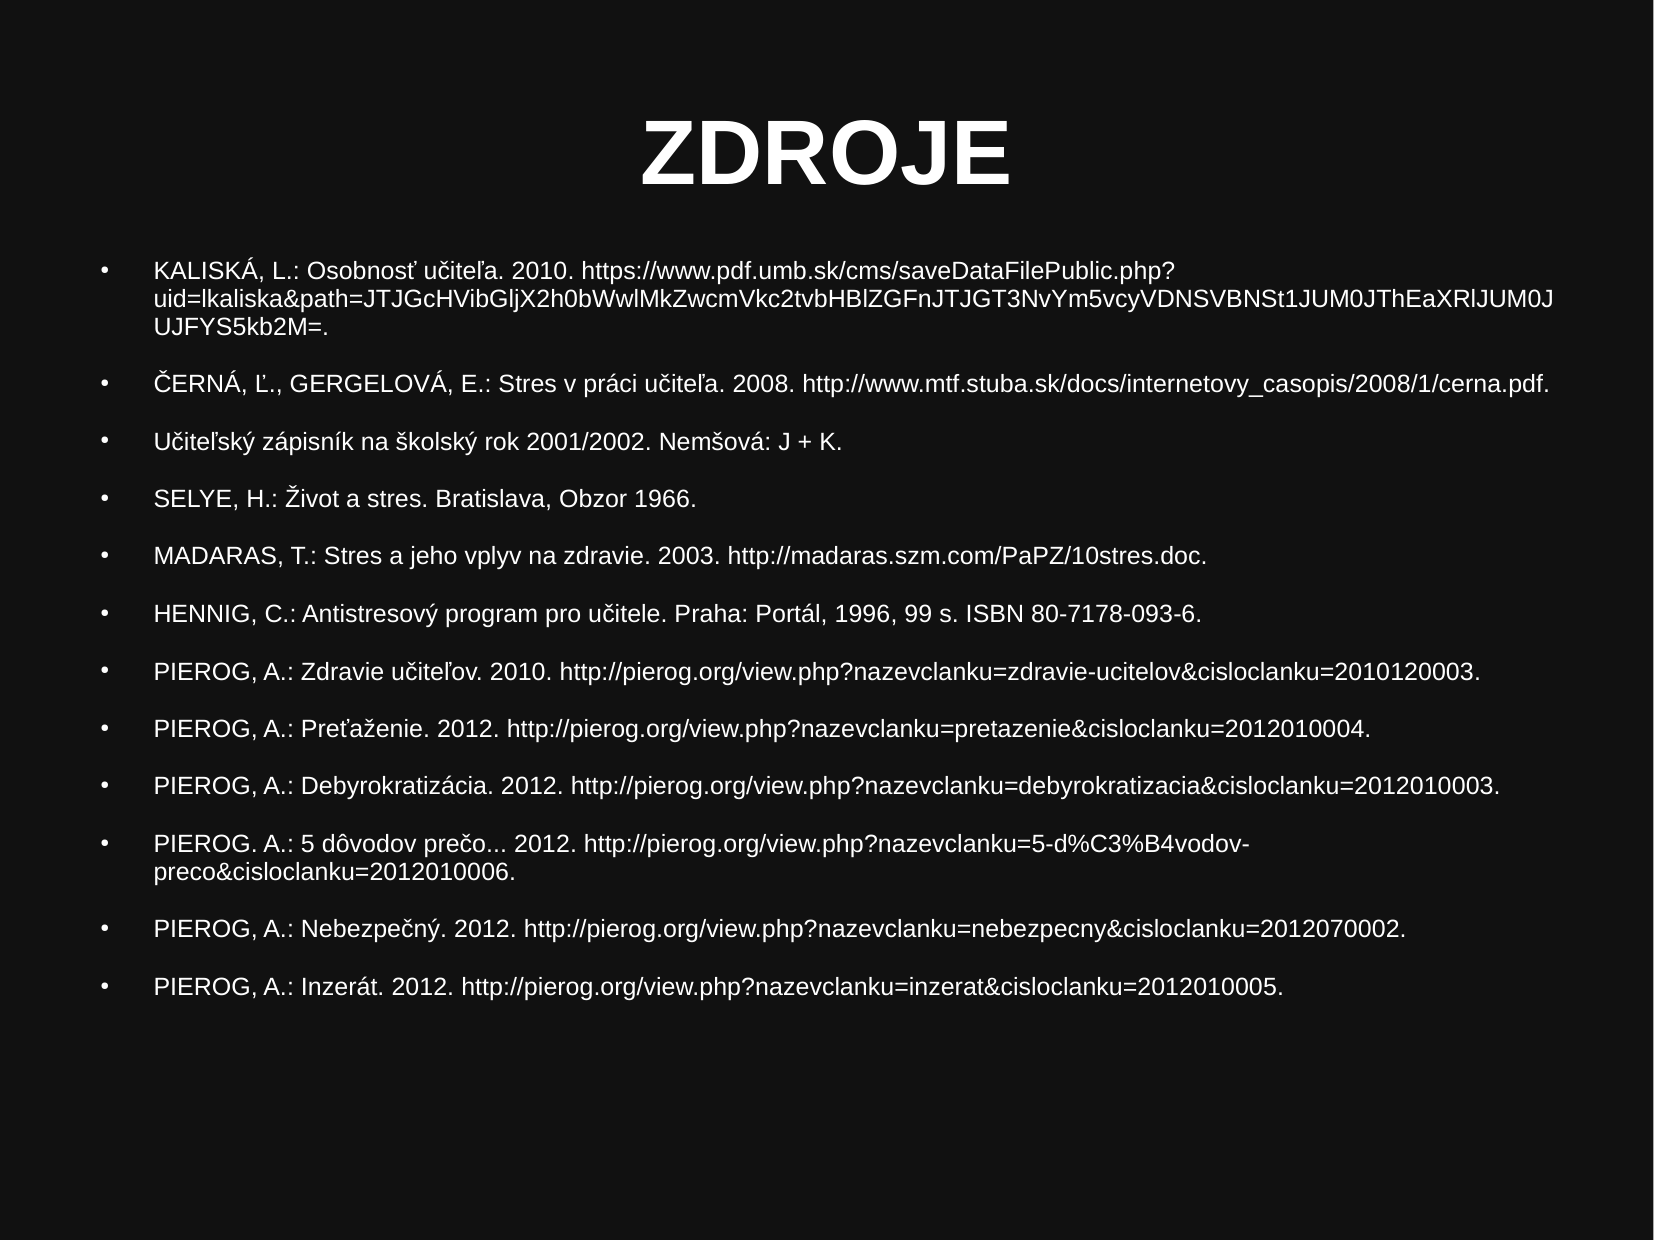

# ZDROJE
KALISKÁ, L.: Osobnosť učiteľa. 2010. https://www.pdf.umb.sk/cms/saveDataFilePublic.php?uid=lkaliska&path=JTJGcHVibGljX2h0bWwlMkZwcmVkc2tvbHBlZGFnJTJGT3NvYm5vcyVDNSVBNSt1JUM0JThEaXRlJUM0JUJFYS5kb2M=.
ČERNÁ, Ľ., GERGELOVÁ, E.: Stres v práci učiteľa. 2008. http://www.mtf.stuba.sk/docs/internetovy_casopis/2008/1/cerna.pdf.
Učiteľský zápisník na školský rok 2001/2002. Nemšová: J + K.
SELYE, H.: Život a stres. Bratislava, Obzor 1966.
MADARAS, T.: Stres a jeho vplyv na zdravie. 2003. http://madaras.szm.com/PaPZ/10stres.doc.
HENNIG, C.: Antistresový program pro učitele. Praha: Portál, 1996, 99 s. ISBN 80-7178-093-6.
PIEROG, A.: Zdravie učiteľov. 2010. http://pierog.org/view.php?nazevclanku=zdravie-ucitelov&cisloclanku=2010120003.
PIEROG, A.: Preťaženie. 2012. http://pierog.org/view.php?nazevclanku=pretazenie&cisloclanku=2012010004.
PIEROG, A.: Debyrokratizácia. 2012. http://pierog.org/view.php?nazevclanku=debyrokratizacia&cisloclanku=2012010003.
PIEROG. A.: 5 dôvodov prečo... 2012. http://pierog.org/view.php?nazevclanku=5-d%C3%B4vodov-preco&cisloclanku=2012010006.
PIEROG, A.: Nebezpečný. 2012. http://pierog.org/view.php?nazevclanku=nebezpecny&cisloclanku=2012070002.
PIEROG, A.: Inzerát. 2012. http://pierog.org/view.php?nazevclanku=inzerat&cisloclanku=2012010005.